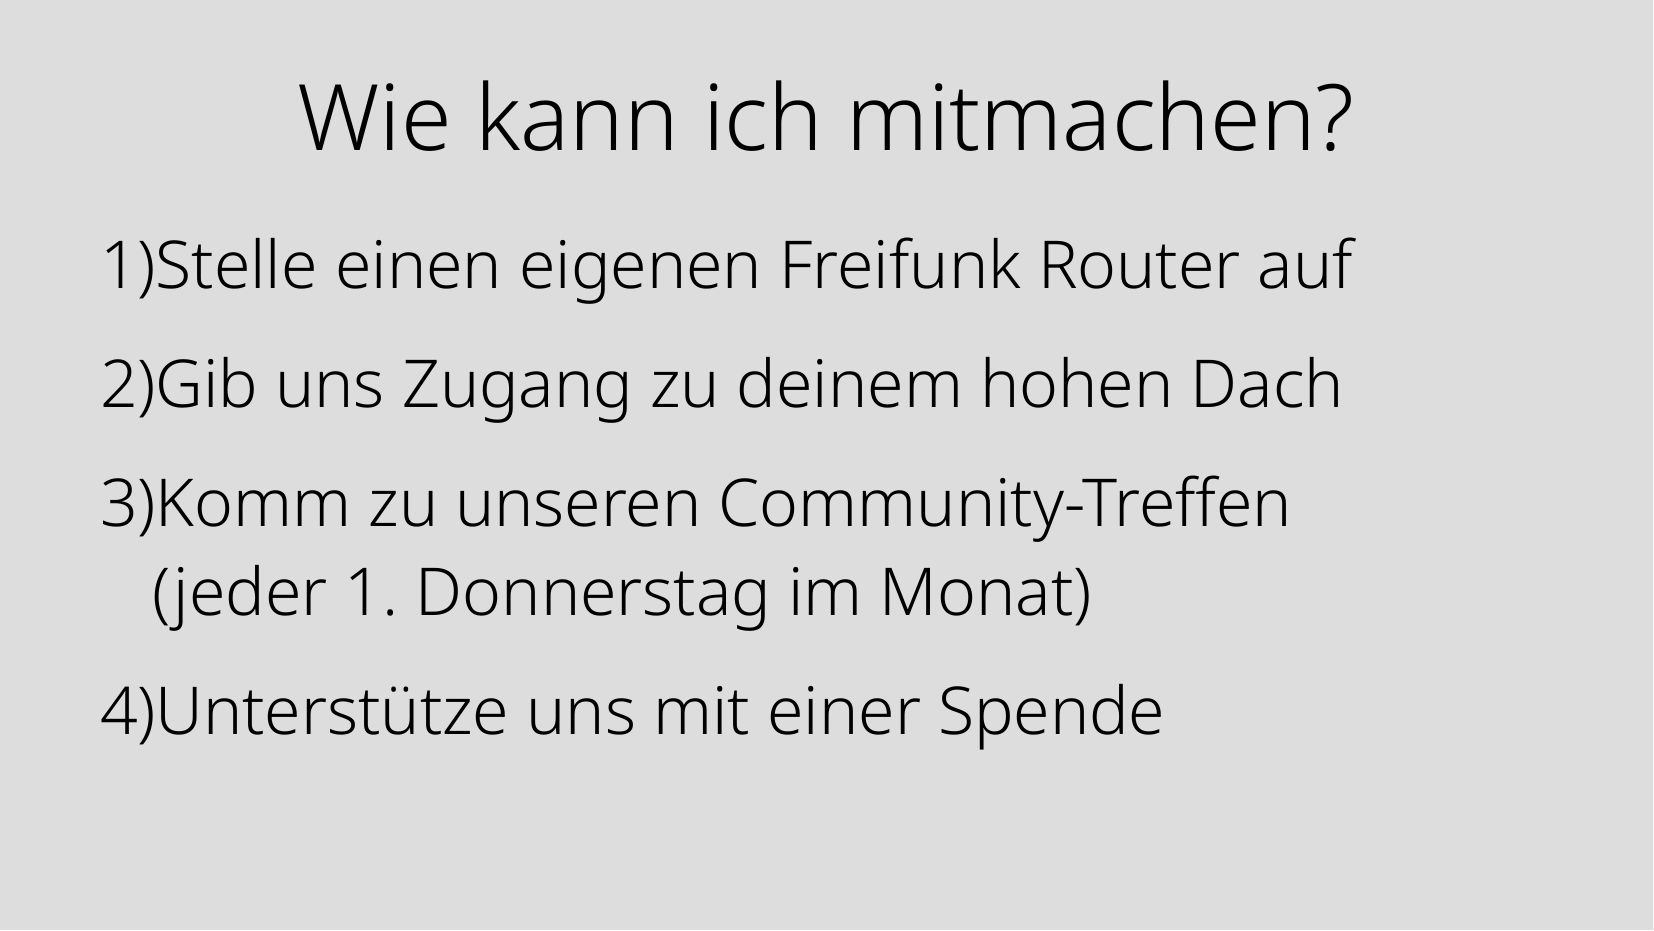

# Wie kann ich mitmachen?
Stelle einen eigenen Freifunk Router auf
Gib uns Zugang zu deinem hohen Dach
Komm zu unseren Community-Treffen
(jeder 1. Donnerstag im Monat)
Unterstütze uns mit einer Spende